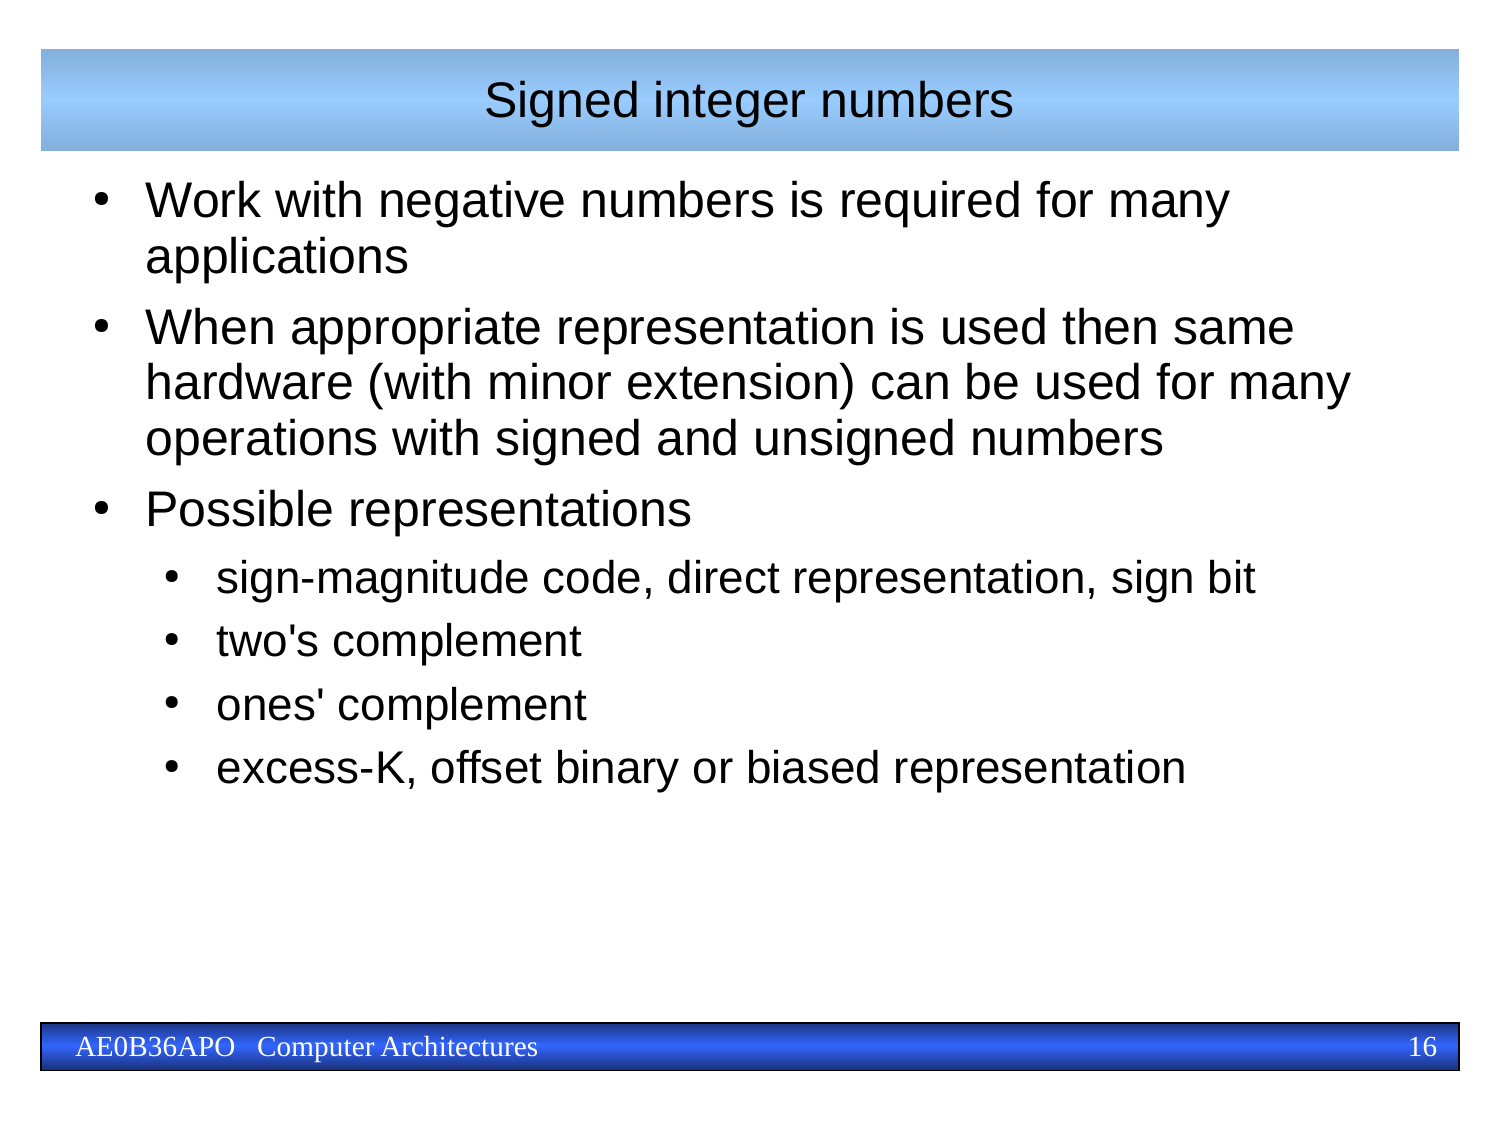

# Signed integer numbers
Work with negative numbers is required for many applications
When appropriate representation is used then same hardware (with minor extension) can be used for many operations with signed and unsigned numbers
Possible representations
sign-magnitude code, direct representation, sign bit
two's complement
ones' complement
excess-K, offset binary or biased representation
AE0B36APO Computer Architectures
16